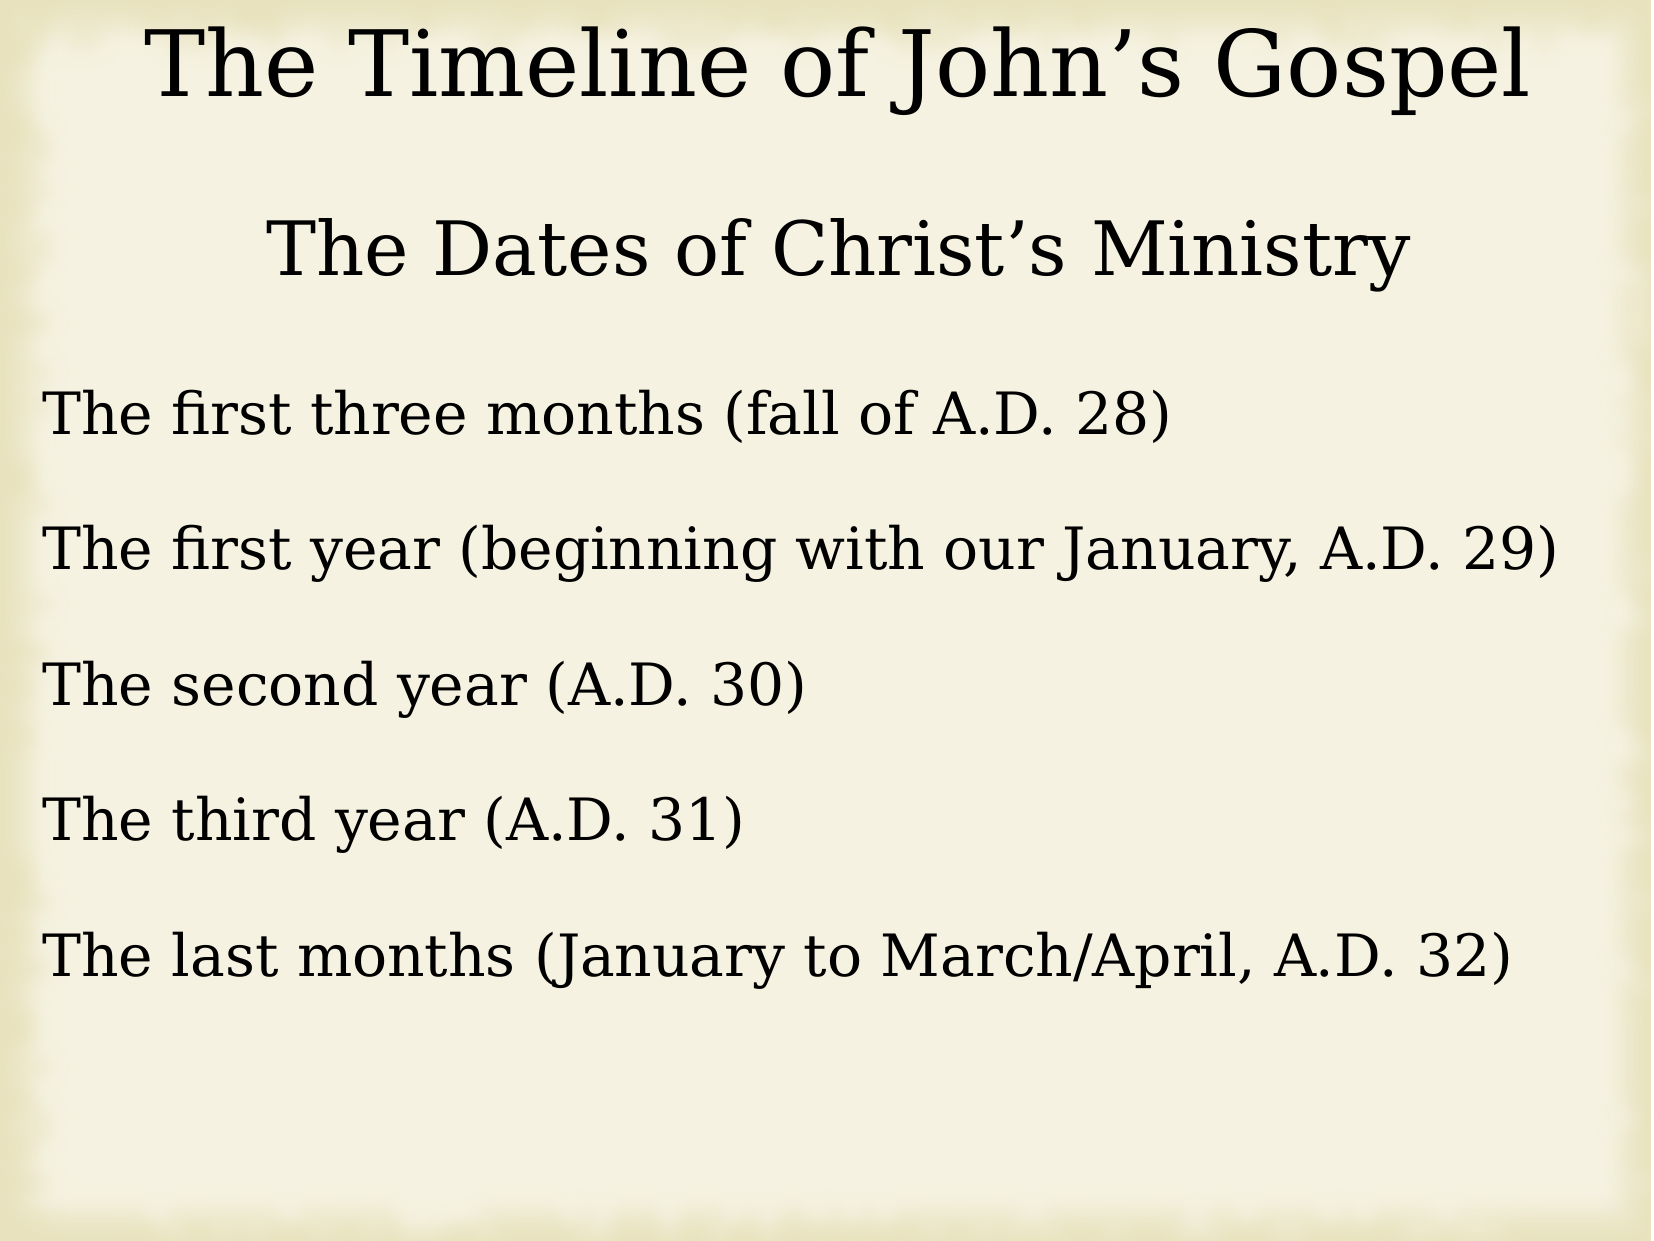

The Timeline of John’s Gospel
The Dates of Christ’s Ministry
The first three months (fall of A.D. 28)
The first year (beginning with our January, A.D. 29)
The second year (A.D. 30)
The third year (A.D. 31)
The last months (January to March/April, A.D. 32)